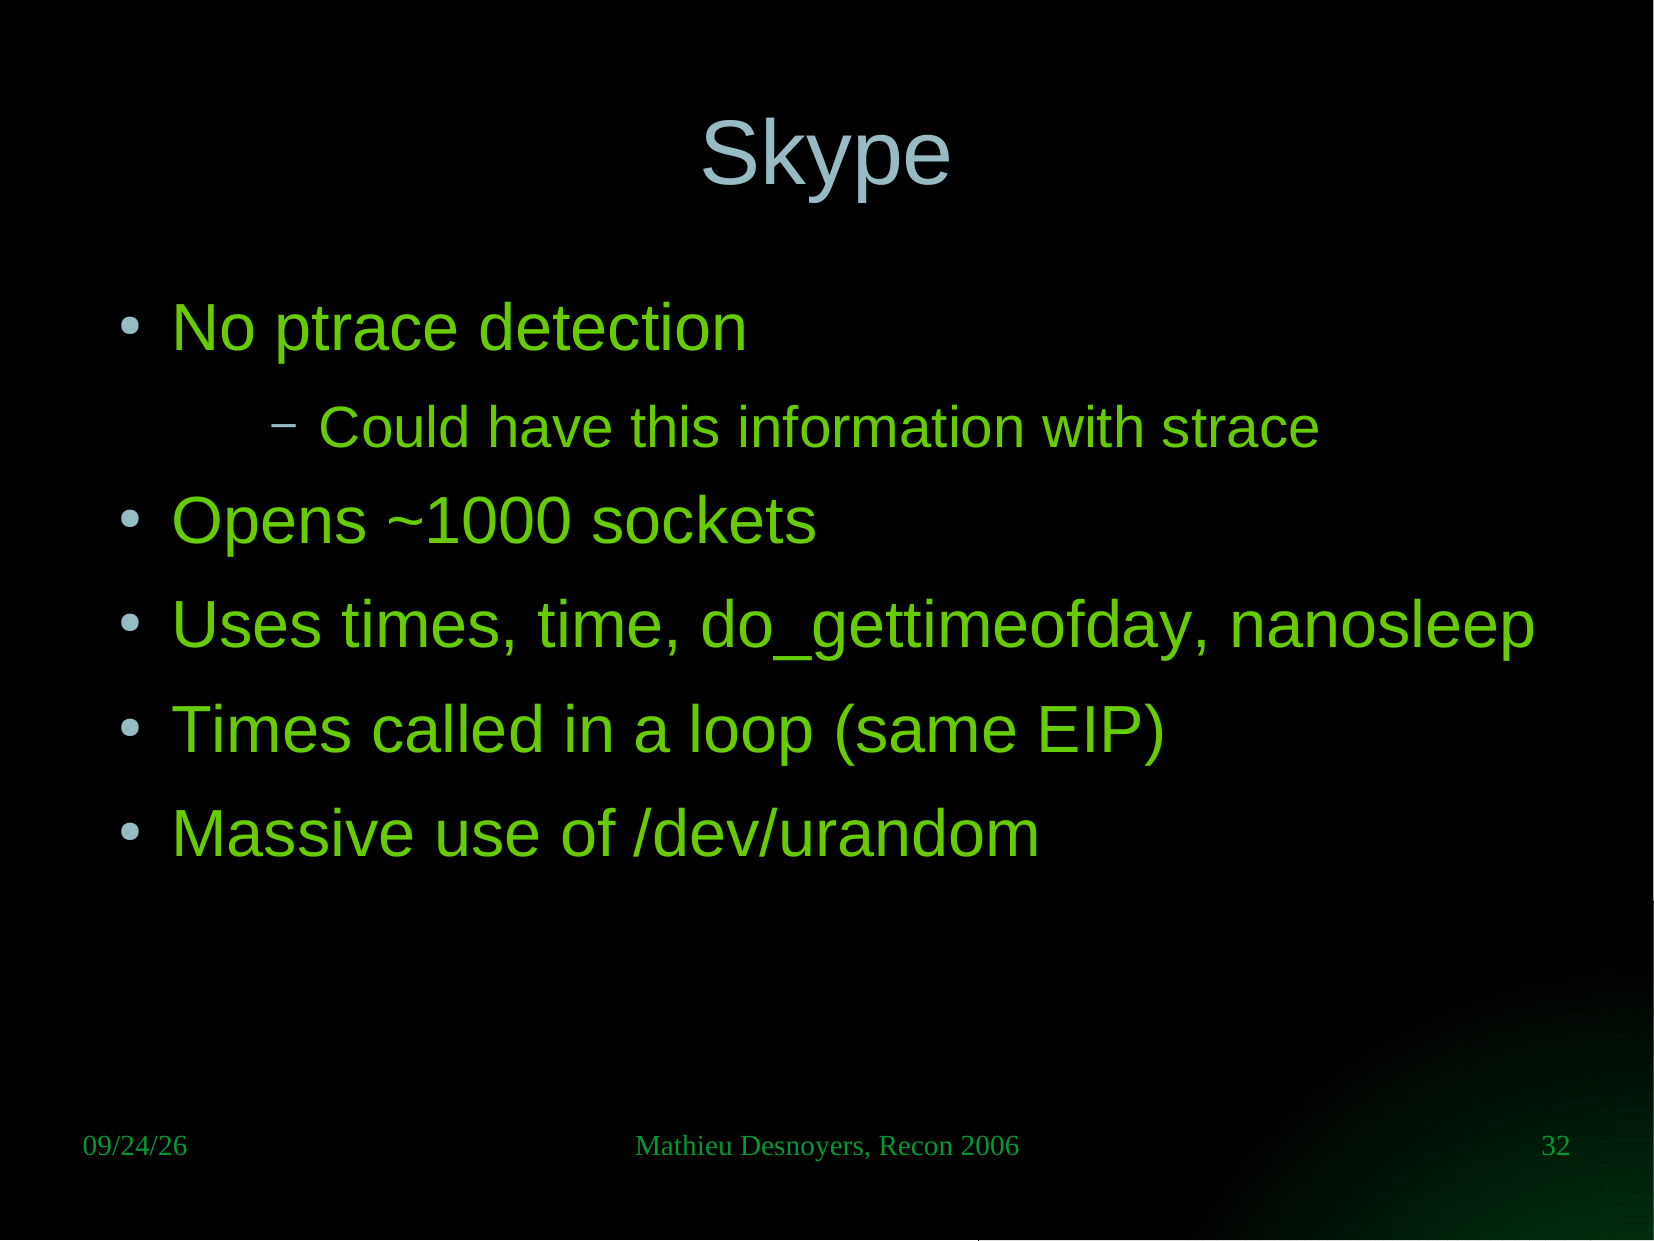

# Skype
No ptrace detection
Could have this information with strace
Opens ~1000 sockets
Uses times, time, do_gettimeofday, nanosleep
Times called in a loop (same EIP)
Massive use of /dev/urandom
Mathieu Desnoyers, Recon 2006
32